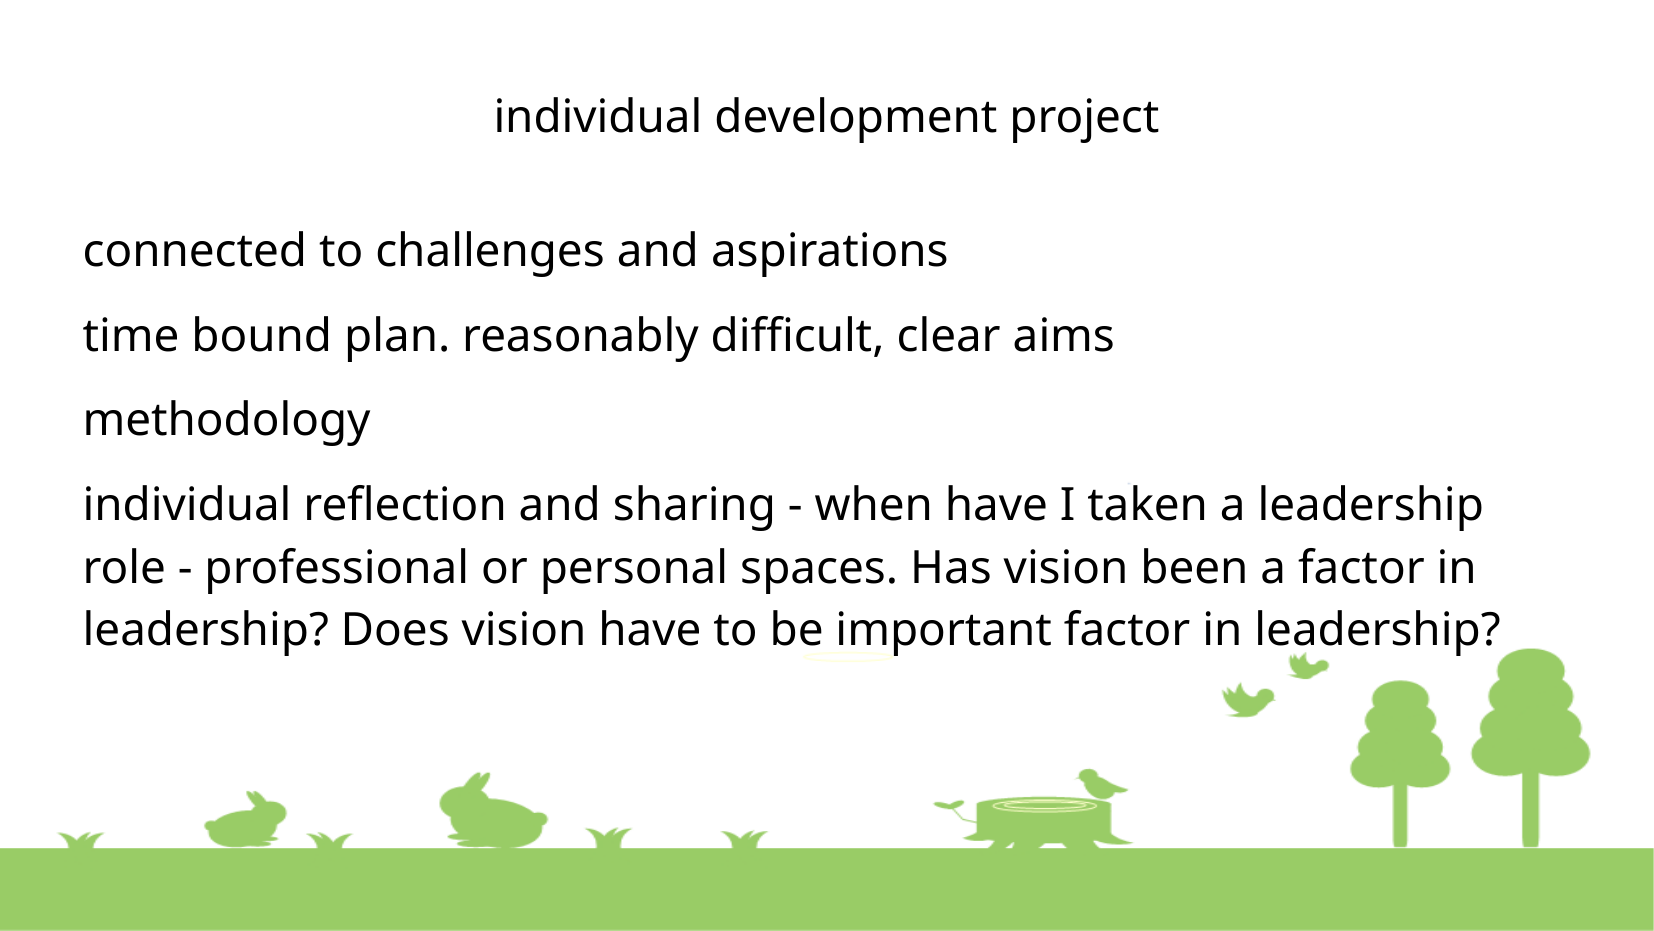

# individual development project
connected to challenges and aspirations
time bound plan. reasonably difficult, clear aims
methodology
individual reflection and sharing - when have I taken a leadership role - professional or personal spaces. Has vision been a factor in leadership? Does vision have to be important factor in leadership?